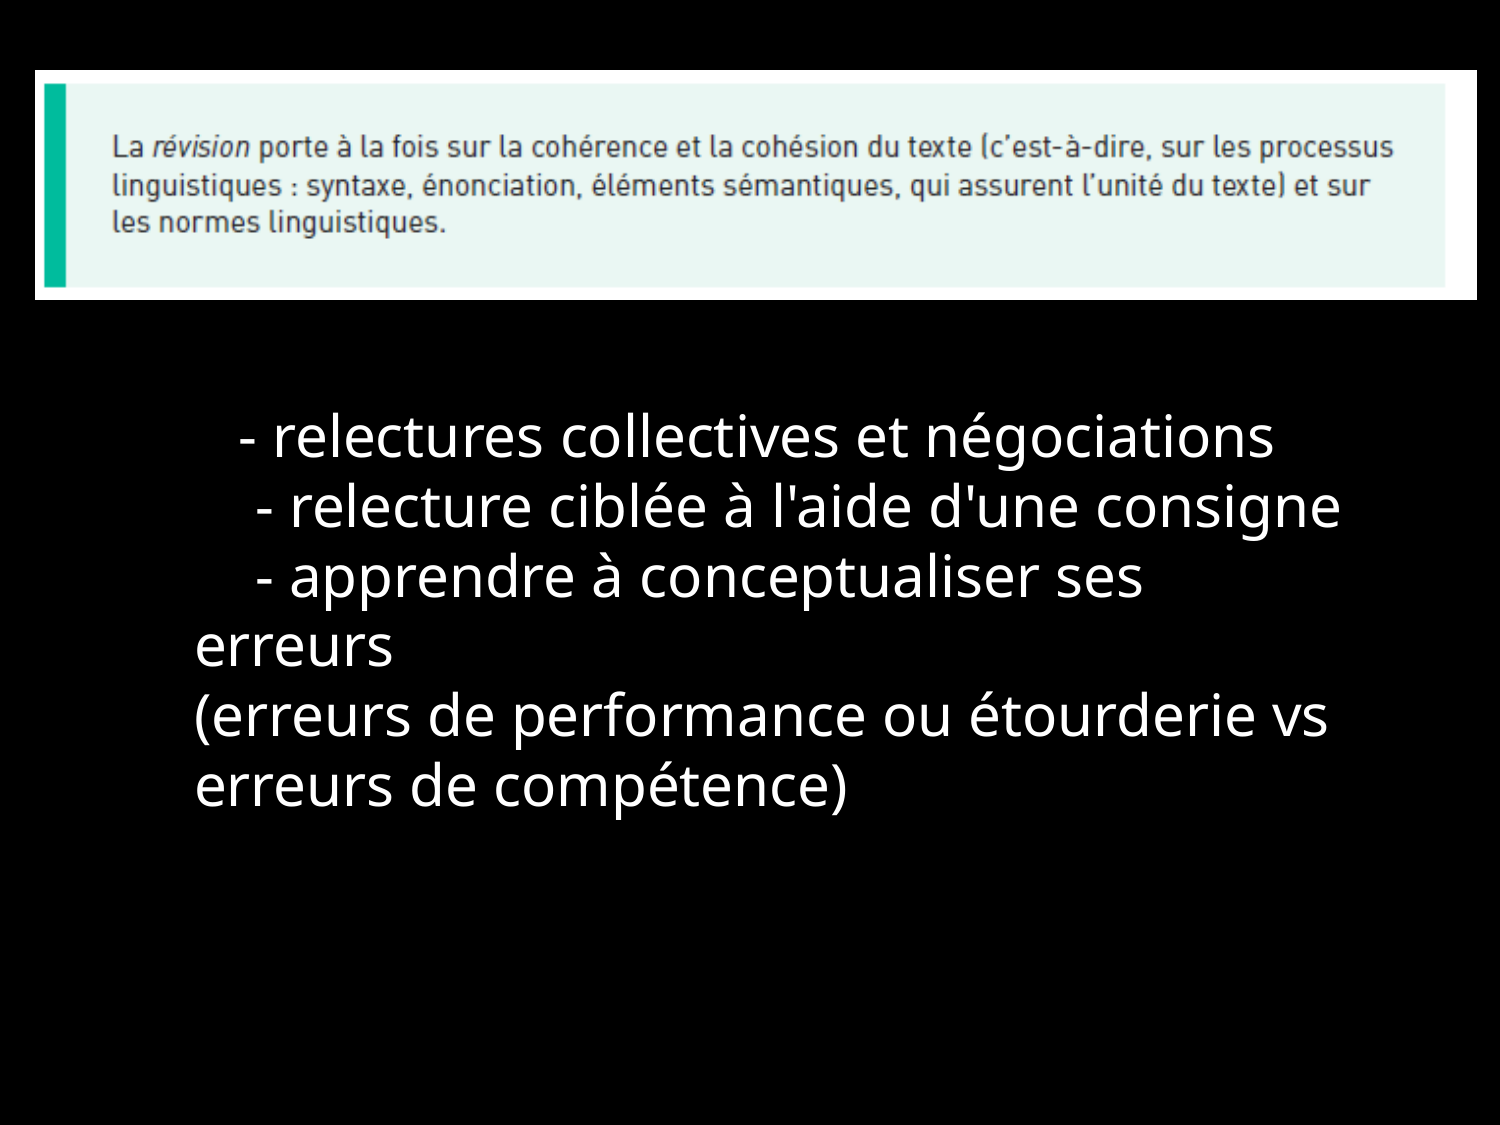

#
 - relectures collectives et négociations
 - relecture ciblée à l'aide d'une consigne
 - apprendre à conceptualiser ses erreurs
(erreurs de performance ou étourderie vs erreurs de compétence)